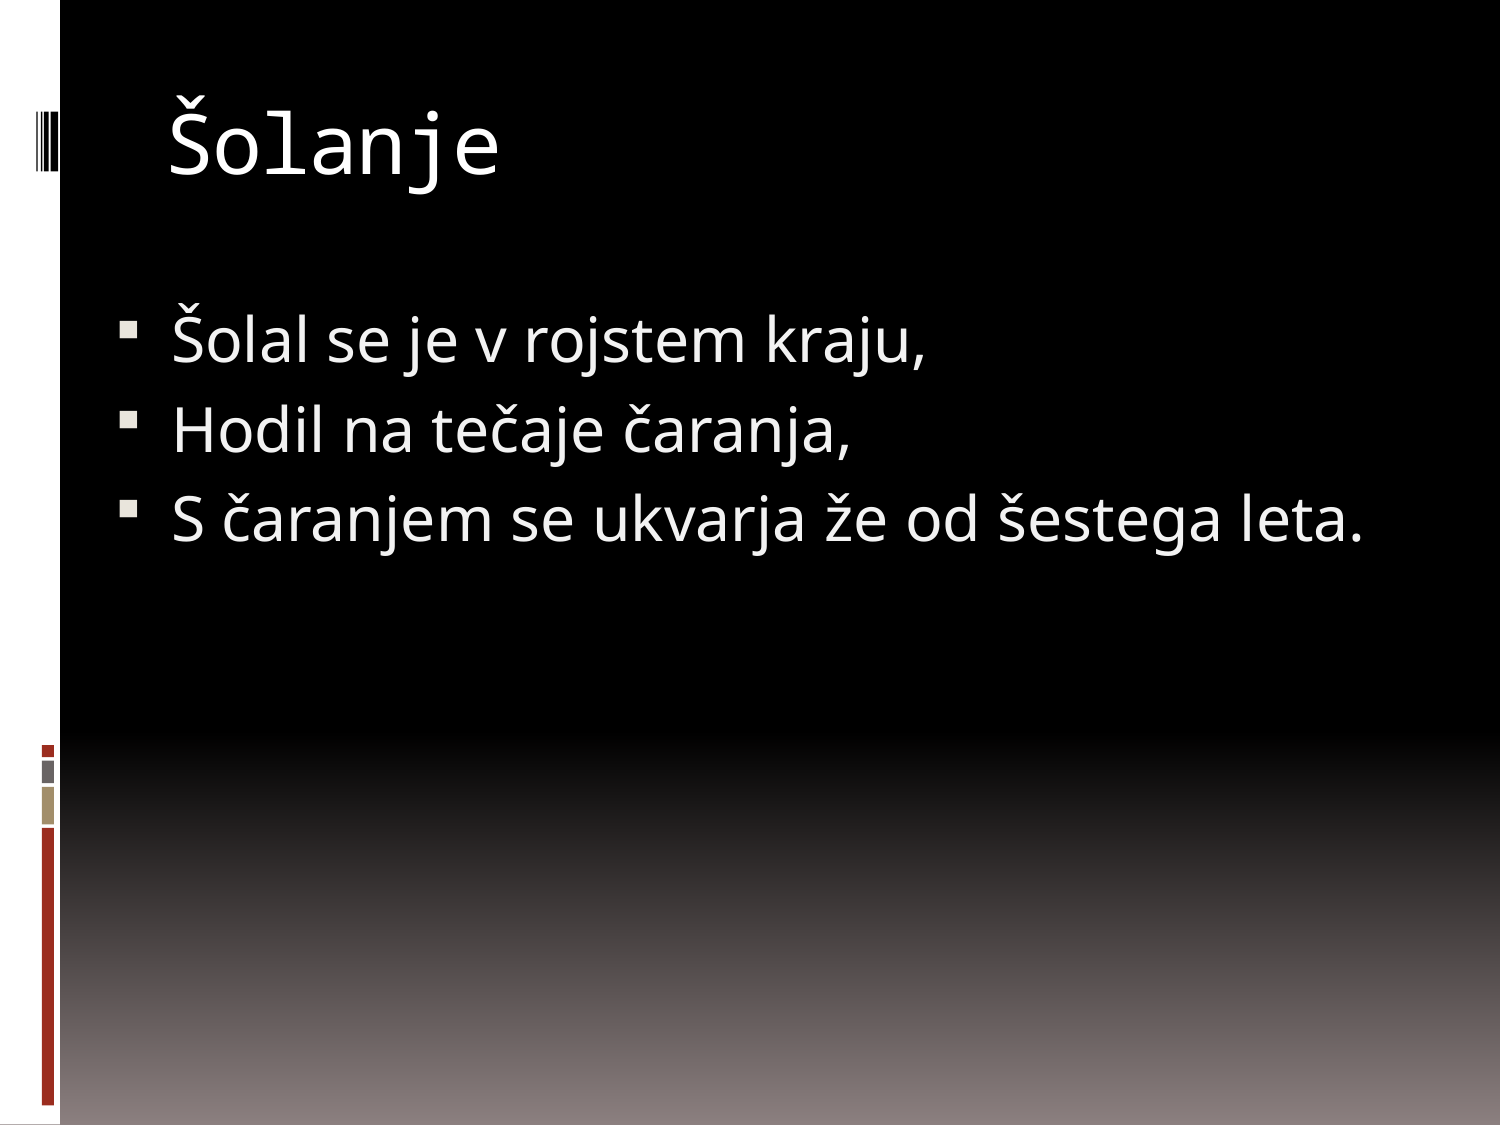

# Šolanje
Šolal se je v rojstem kraju,
Hodil na tečaje čaranja,
S čaranjem se ukvarja že od šestega leta.